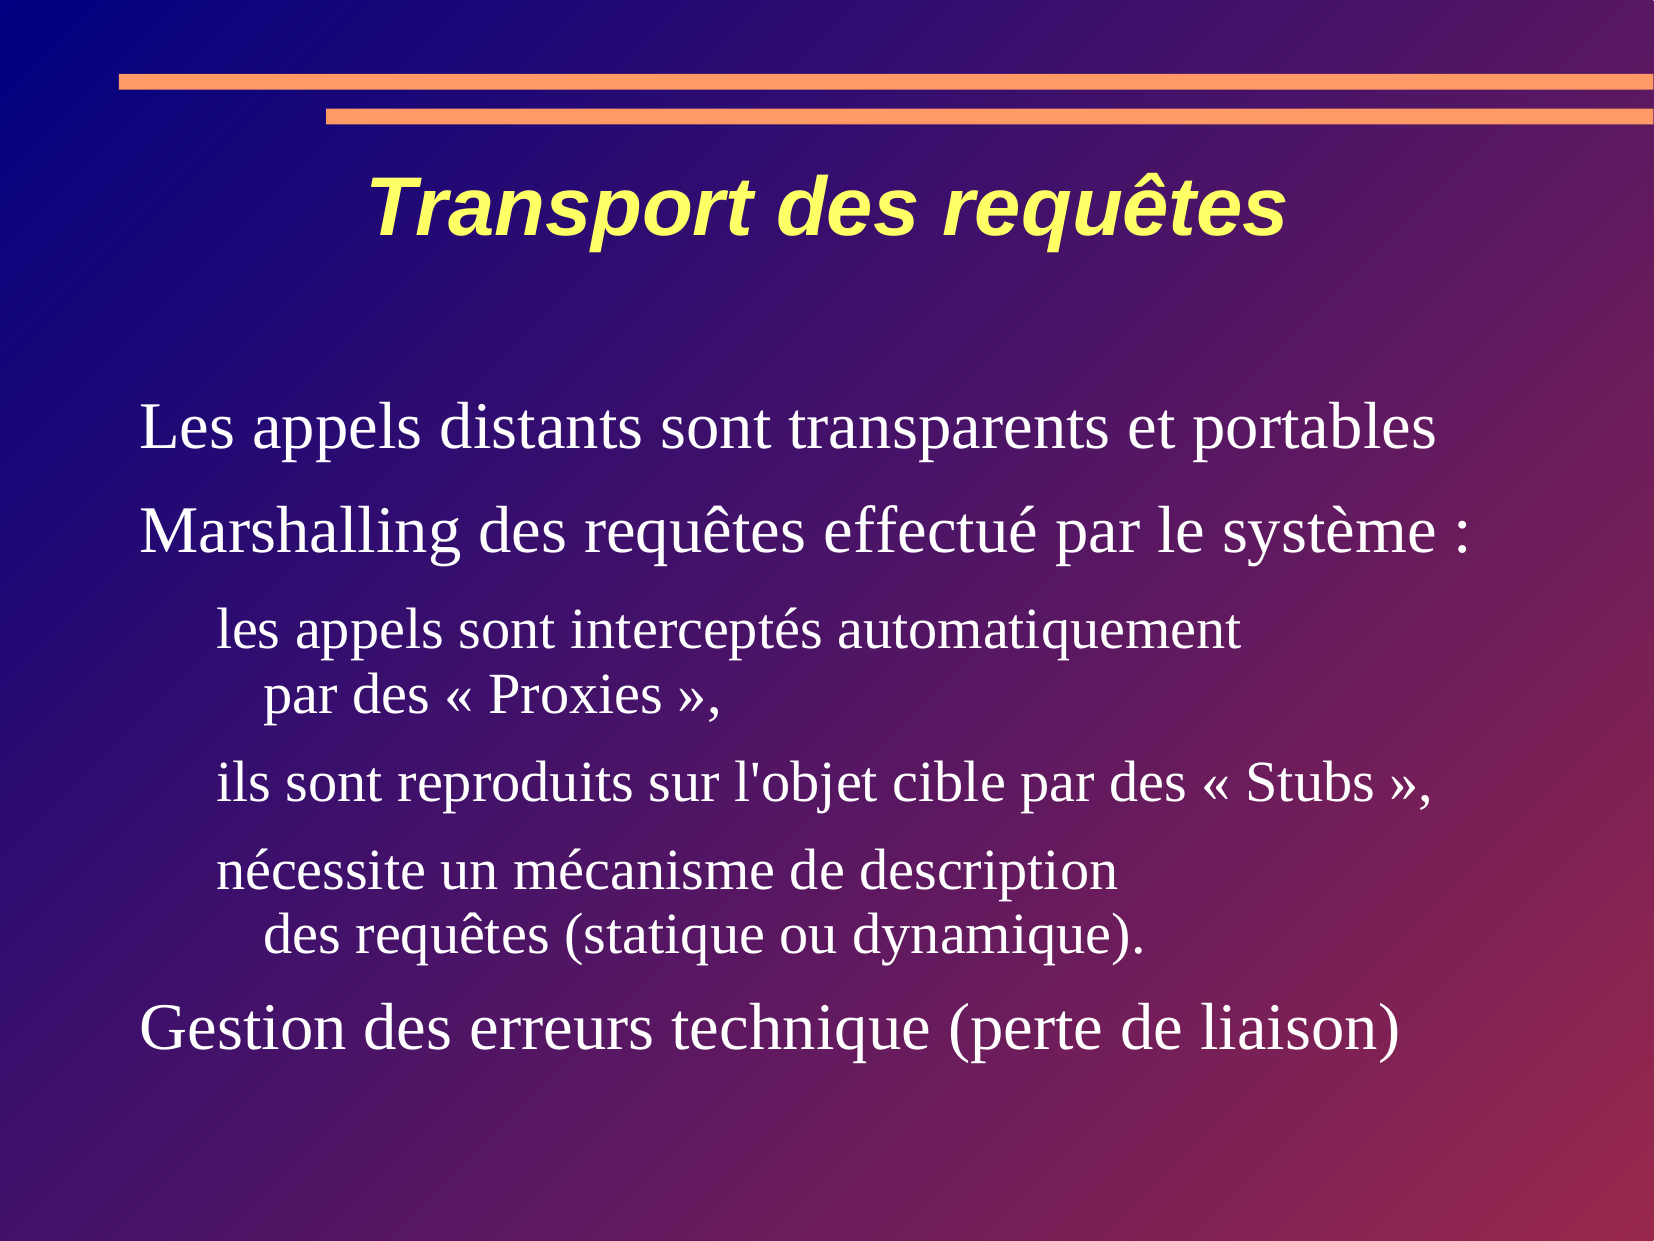

# Transport des requêtes
Les appels distants sont transparents et portables
Marshalling des requêtes effectué par le système :
les appels sont interceptés automatiquement
par des « Proxies »,
ils sont reproduits sur l'objet cible par des « Stubs »,
nécessite un mécanisme de description
des requêtes (statique ou dynamique).
Gestion des erreurs technique (perte de liaison)